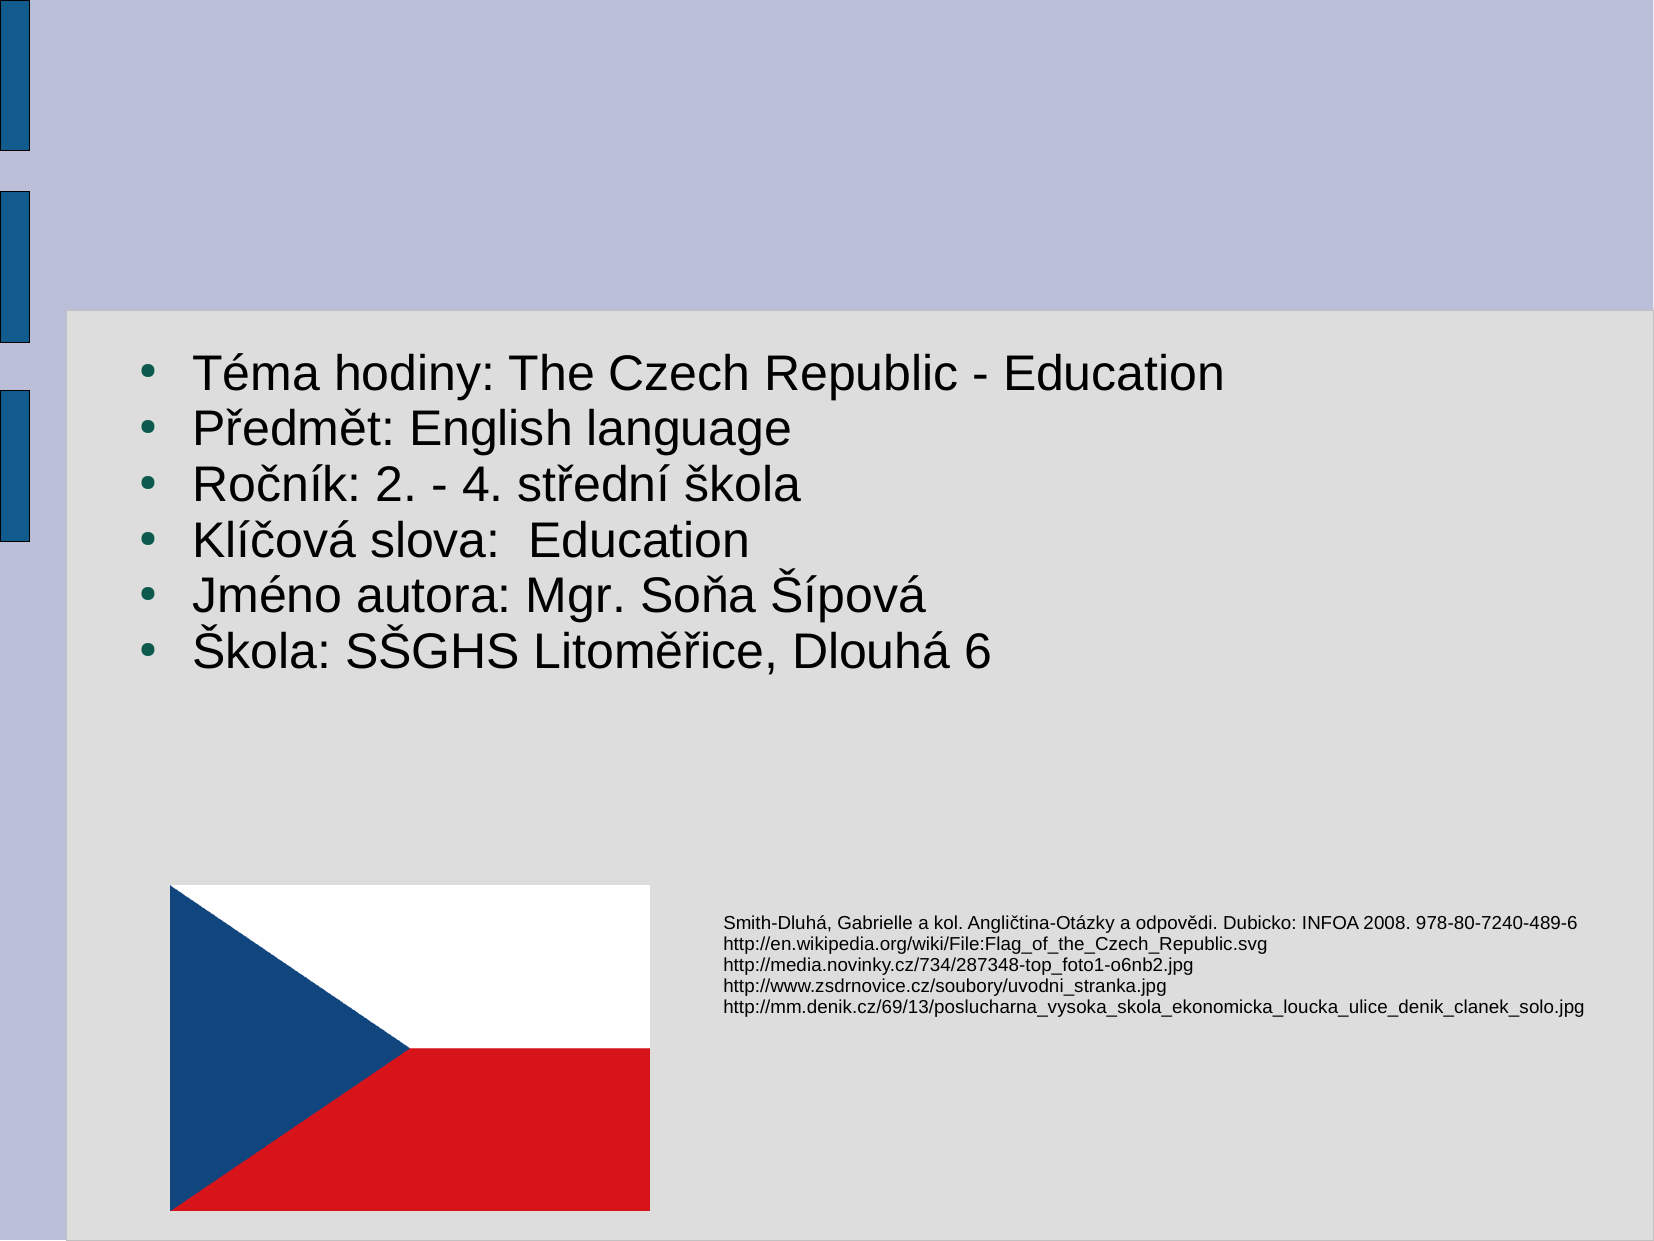

# Téma hodiny: The Czech Republic - Education
Předmět: English language
Ročník: 2. - 4. střední škola
Klíčová slova: Education
Jméno autora: Mgr. Soňa Šípová
Škola: SŠGHS Litoměřice, Dlouhá 6
Smith-Dluhá, Gabrielle a kol. Angličtina-Otázky a odpovědi. Dubicko: INFOA 2008. 978-80-7240-489-6
http://en.wikipedia.org/wiki/File:Flag_of_the_Czech_Republic.svg
http://media.novinky.cz/734/287348-top_foto1-o6nb2.jpg
http://www.zsdrnovice.cz/soubory/uvodni_stranka.jpg
http://mm.denik.cz/69/13/poslucharna_vysoka_skola_ekonomicka_loucka_ulice_denik_clanek_solo.jpg